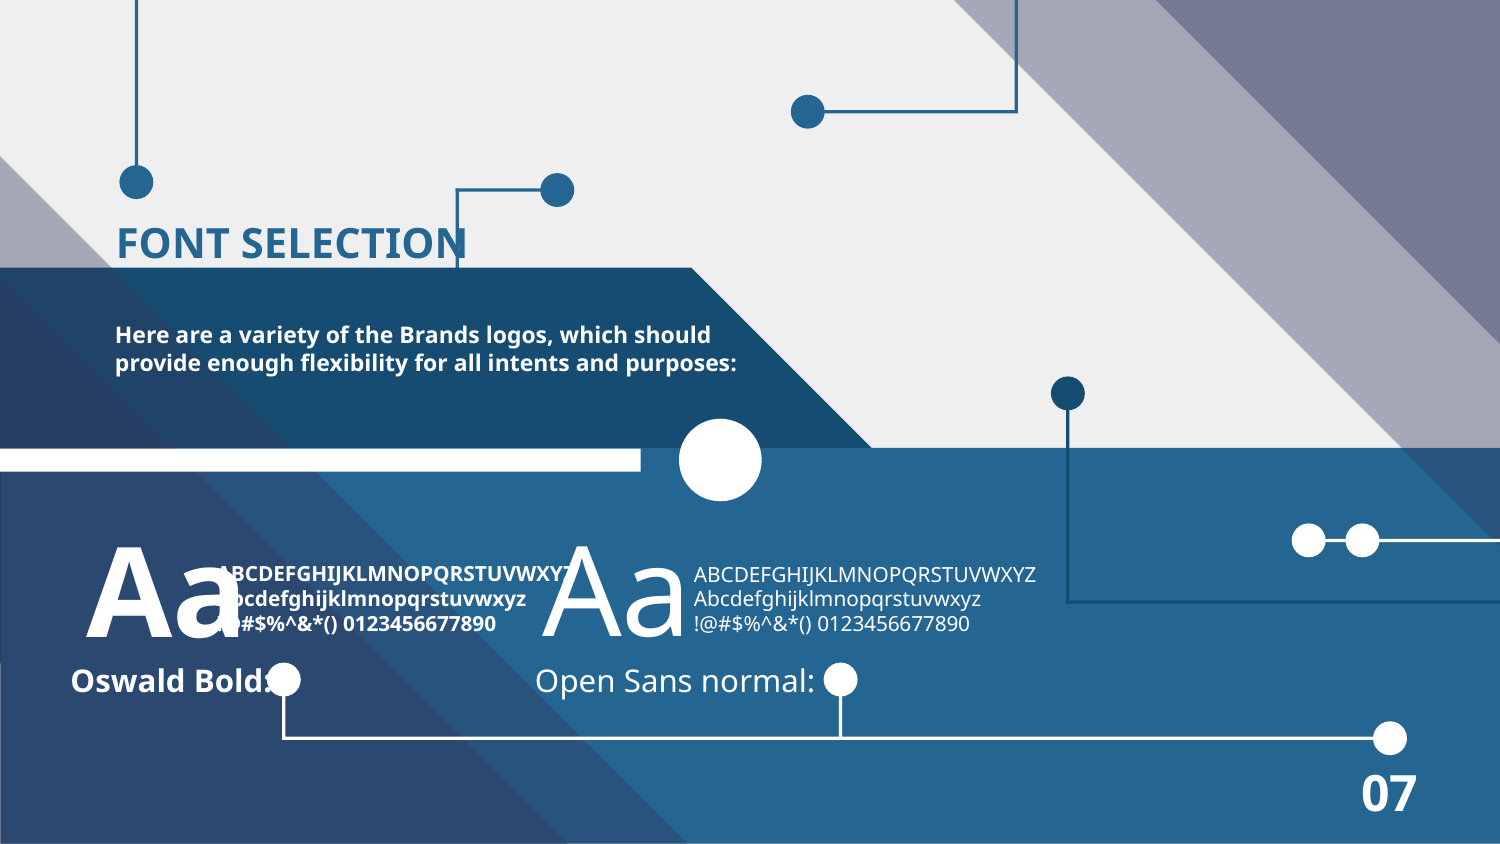

# FONT SELECTION
Here are a variety of the Brands logos, which should
provide enough flexibility for all intents and purposes:
Aa
Aa
ABCDEFGHIJKLMNOPQRSTUVWXYZ
Abcdefghijklmnopqrstuvwxyz
!@#$%^&*() 0123456677890
ABCDEFGHIJKLMNOPQRSTUVWXYZ
Abcdefghijklmnopqrstuvwxyz
!@#$%^&*() 0123456677890
Open Sans normal:
Oswald Bold:
07